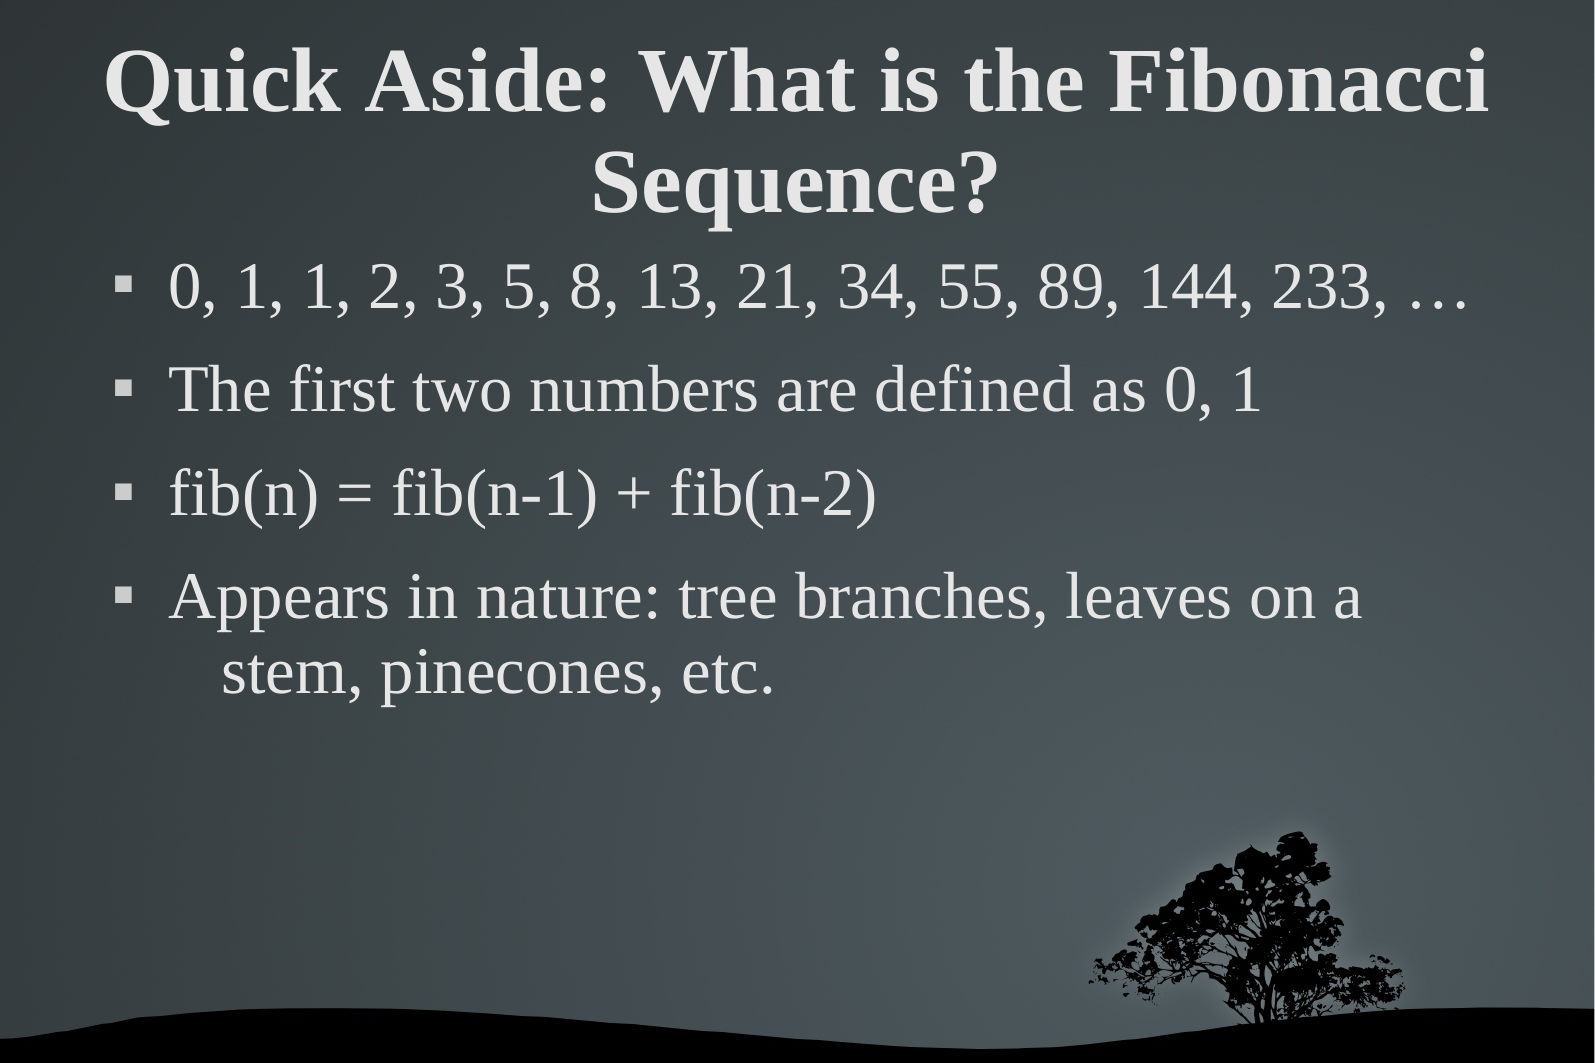

# Quick Aside: What is the Fibonacci Sequence?
0, 1, 1, 2, 3, 5, 8, 13, 21, 34, 55, 89, 144, 233, …
The first two numbers are defined as 0, 1
fib(n) = fib(n-1) + fib(n-2)
Appears in nature: tree branches, leaves on a stem, pinecones, etc.